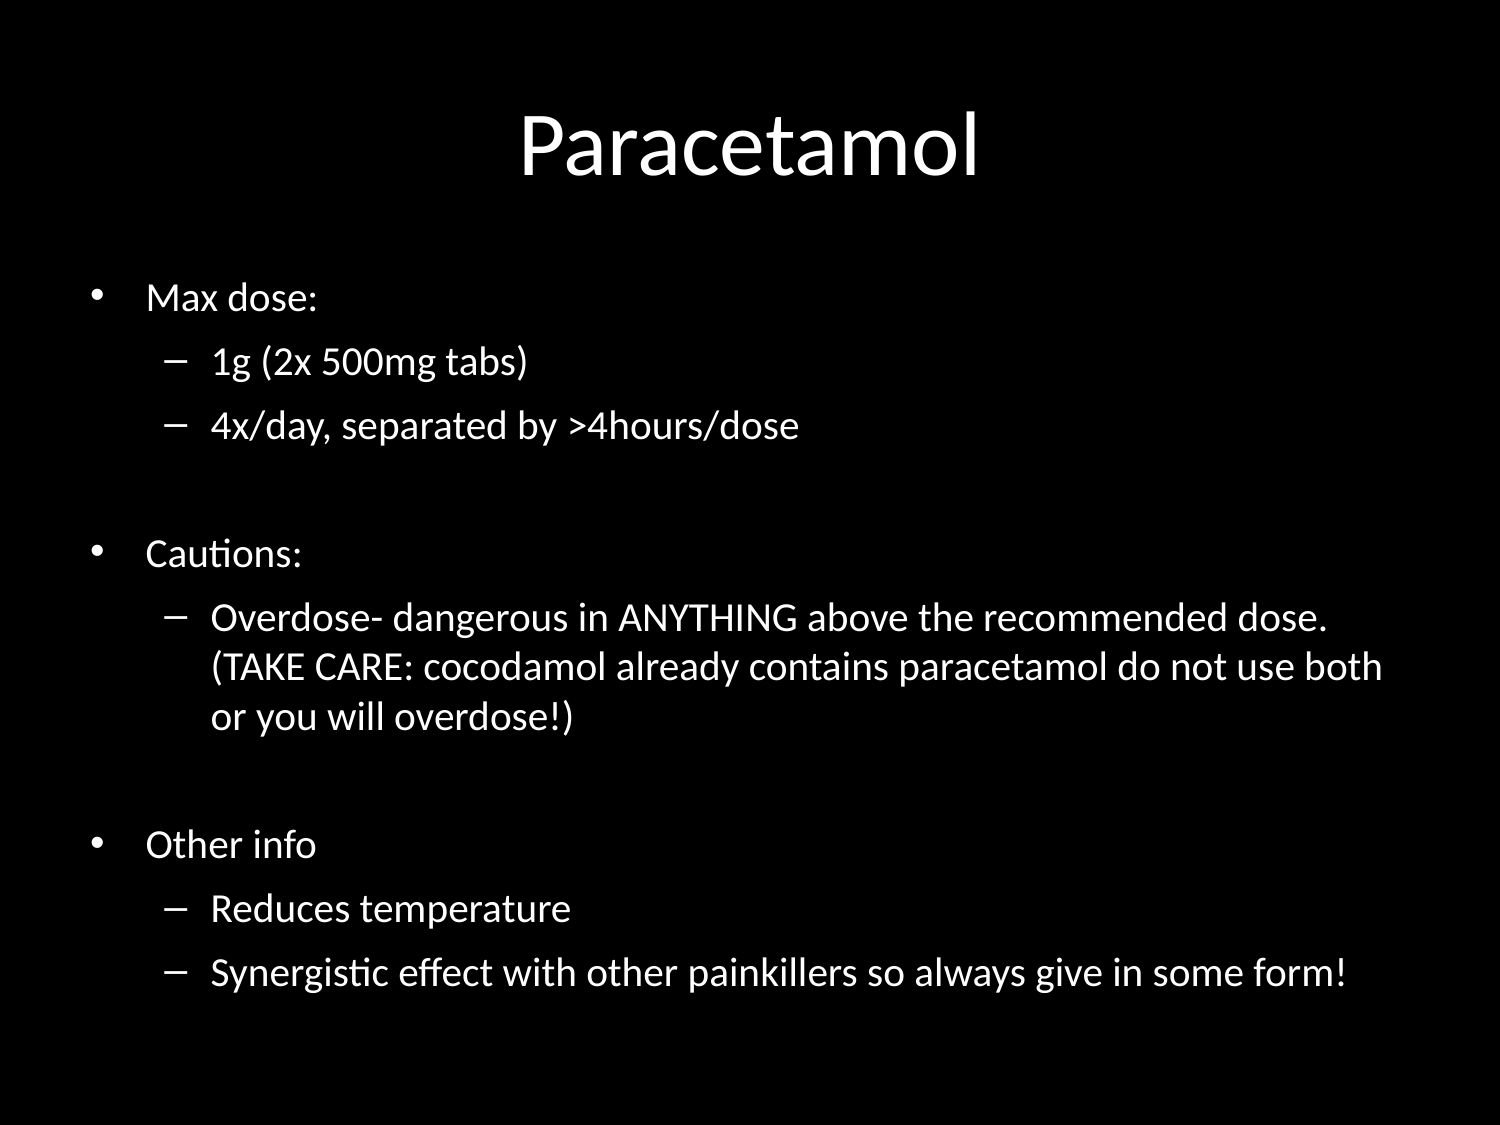

# Paracetamol
Max dose:
1g (2x 500mg tabs)
4x/day, separated by >4hours/dose
Cautions:
Overdose- dangerous in ANYTHING above the recommended dose. (TAKE CARE: cocodamol already contains paracetamol do not use both or you will overdose!)
Other info
Reduces temperature
Synergistic effect with other painkillers so always give in some form!